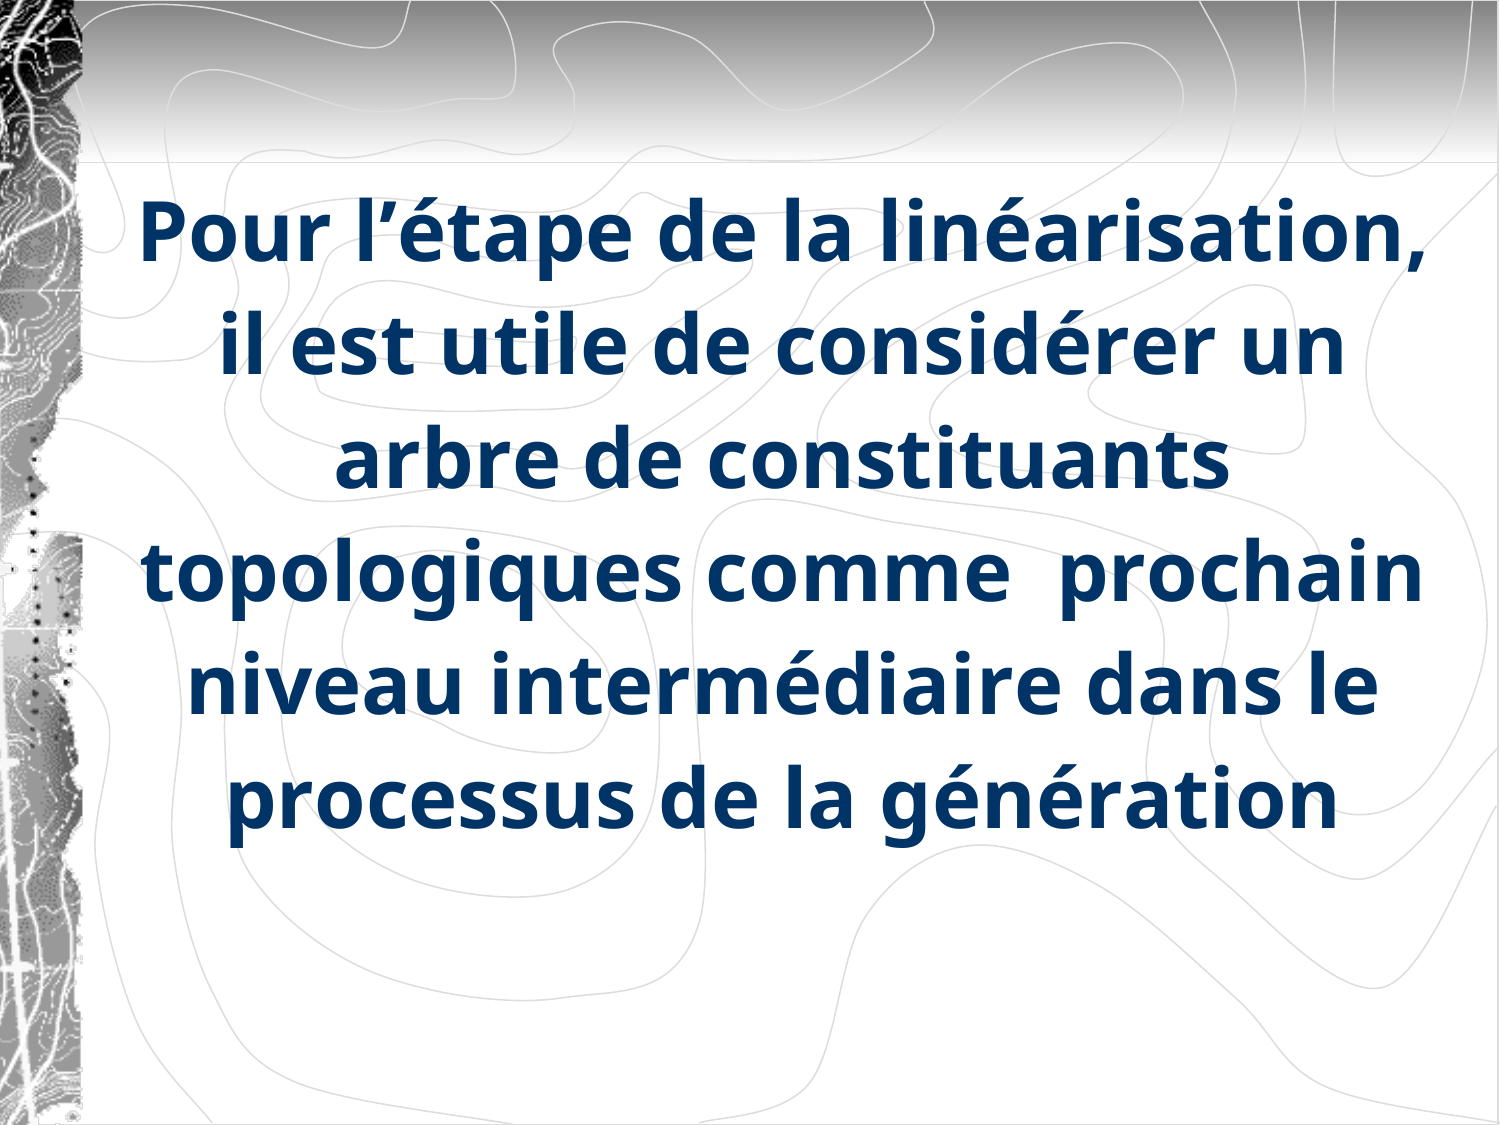

# Pour l’étape de la linéarisation, il est utile de considérer un arbre de constituants topologiques comme prochain niveau intermédiaire dans le processus de la génération